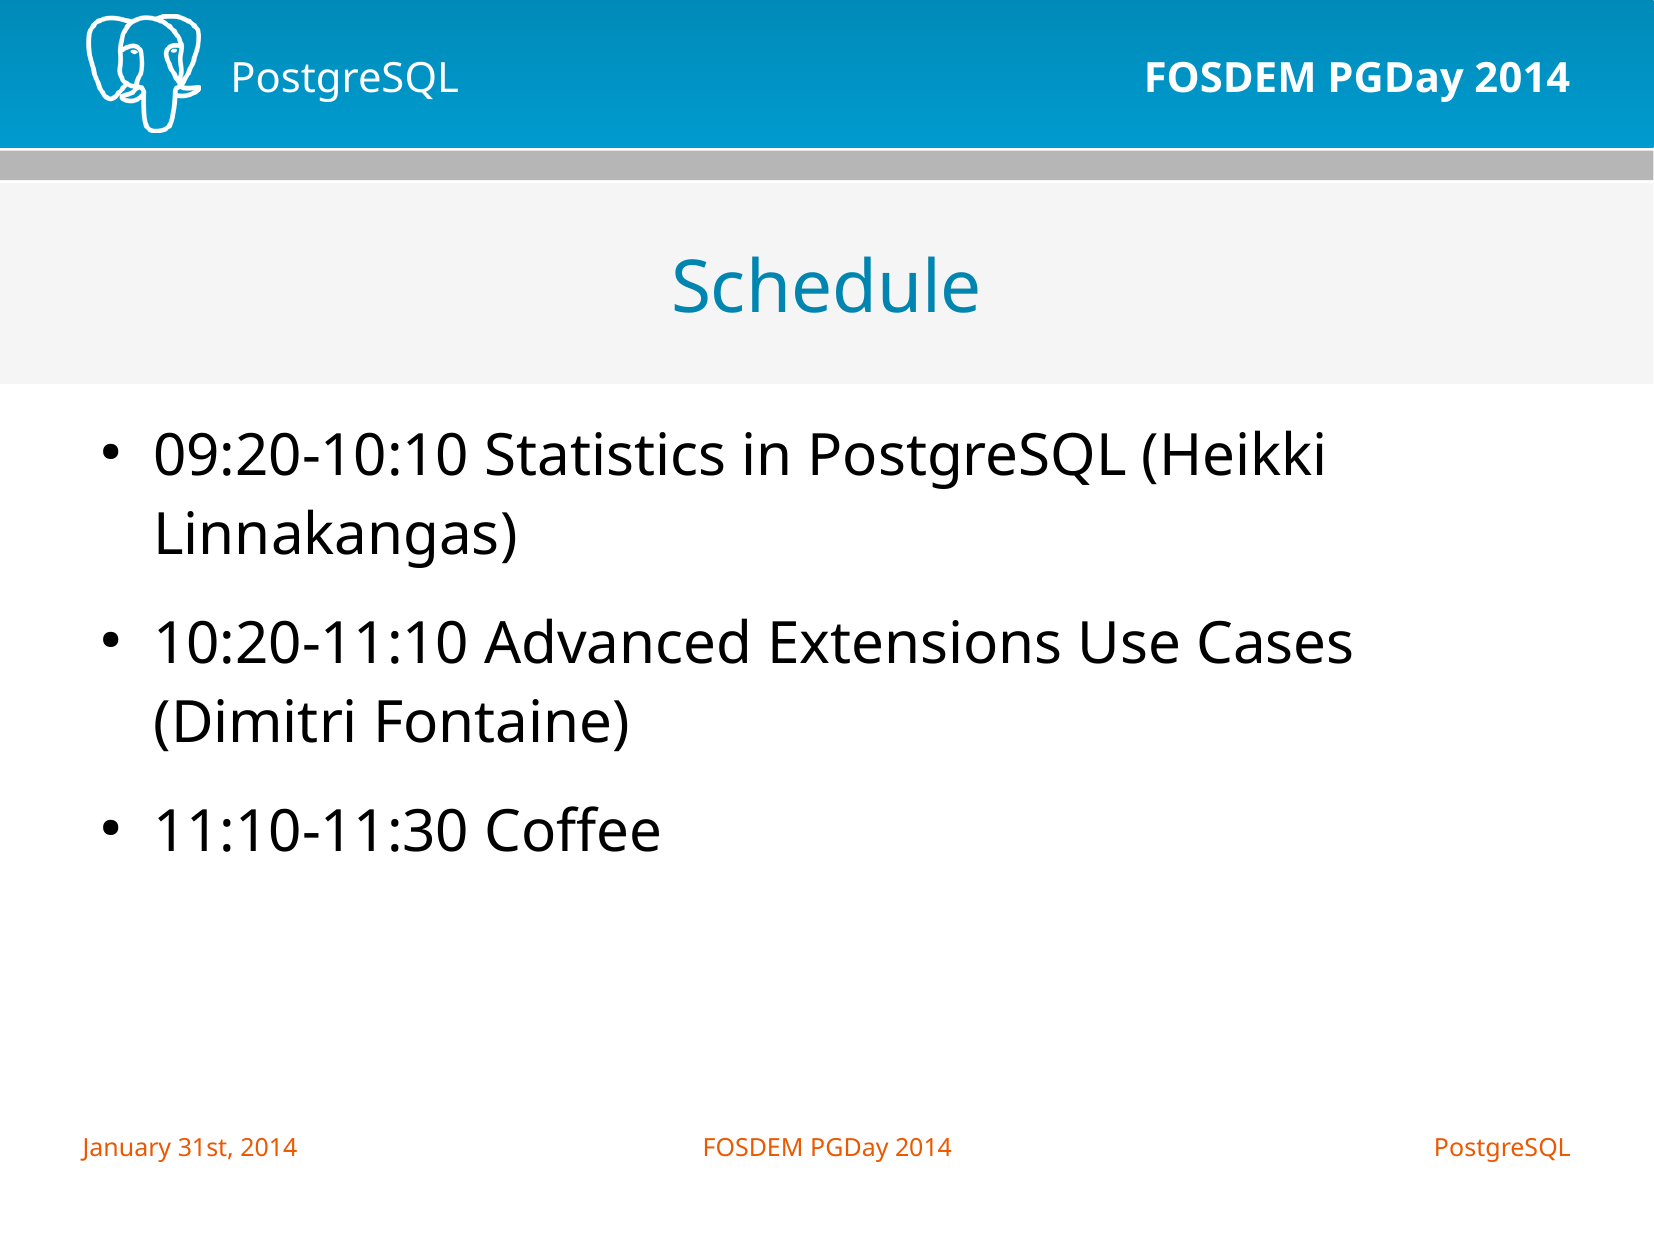

# Schedule
09:20-10:10 Statistics in PostgreSQL (Heikki Linnakangas)
10:20-11:10 Advanced Extensions Use Cases (Dimitri Fontaine)
11:10-11:30 Coffee
7